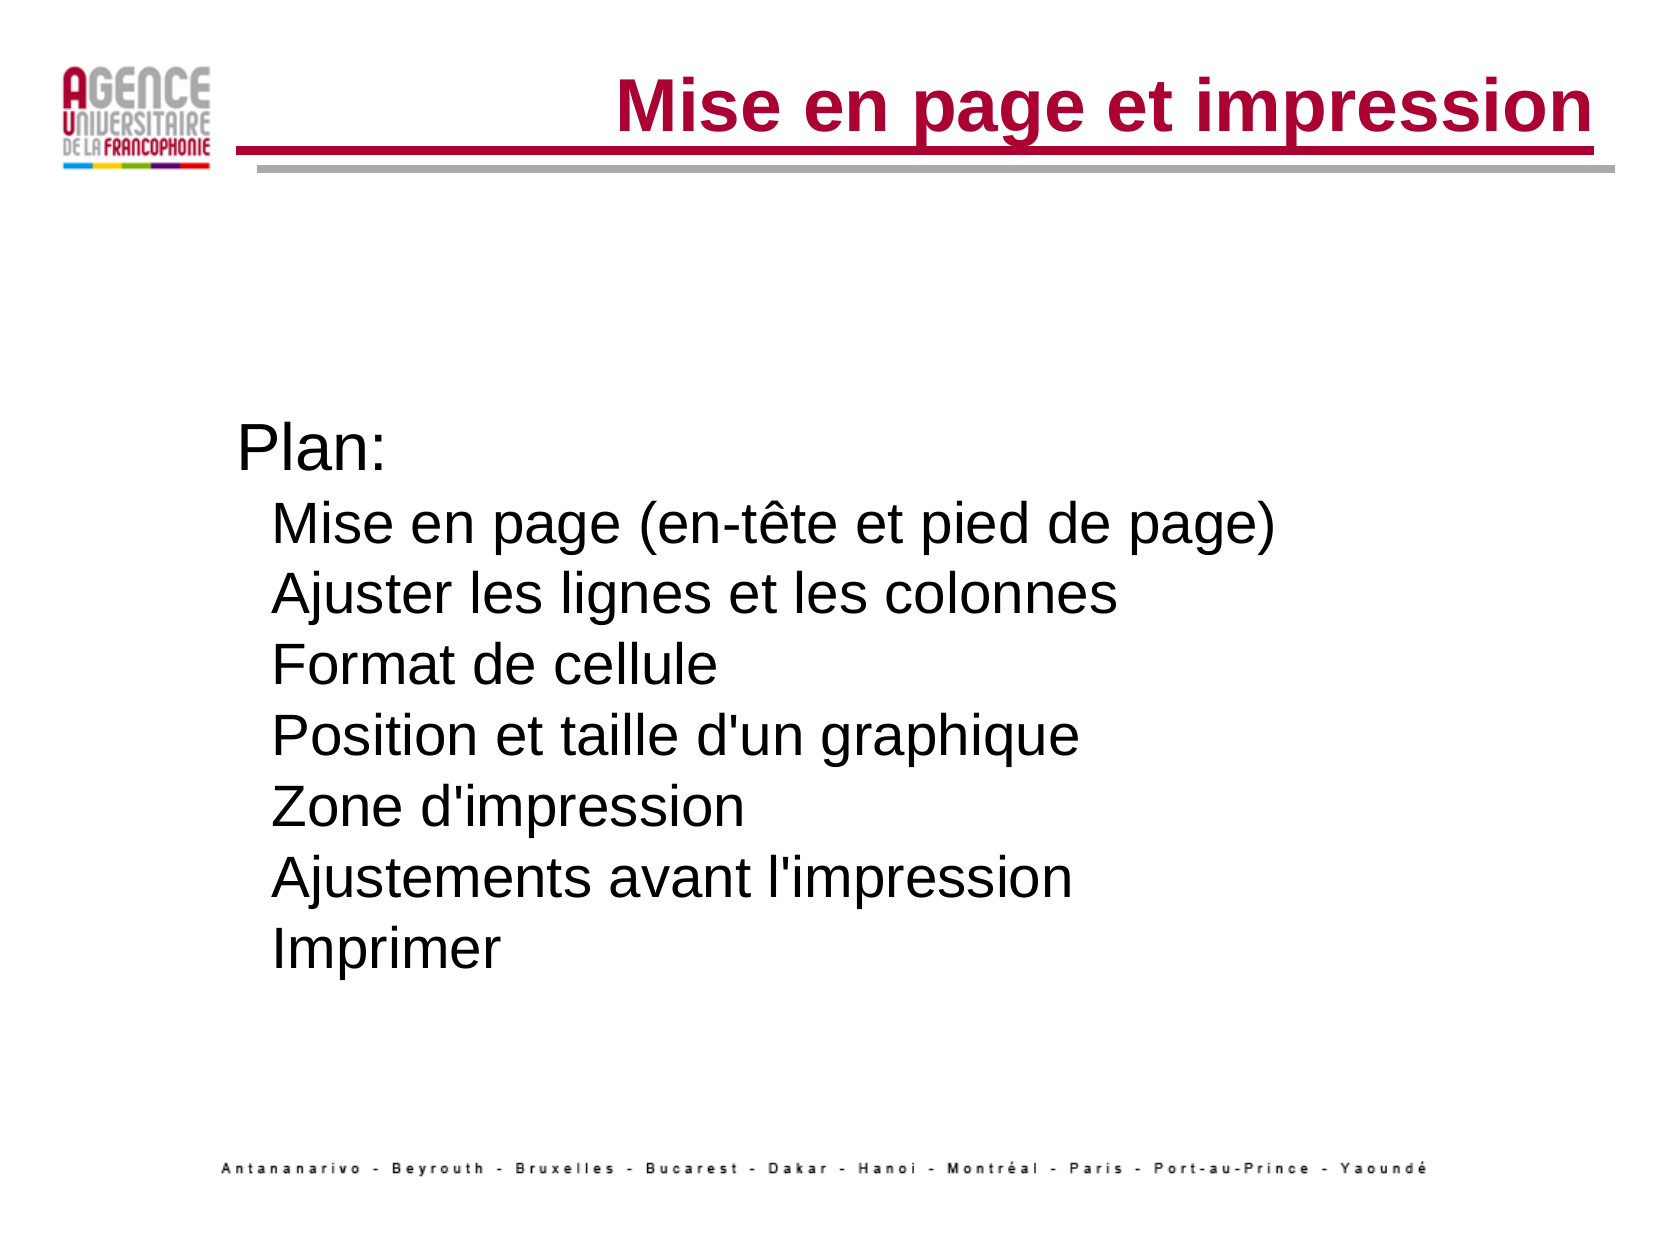

# Mise en page et impression
Plan:
Mise en page (en-tête et pied de page)
Ajuster les lignes et les colonnes
Format de cellule
Position et taille d'un graphique
Zone d'impression
Ajustements avant l'impression
Imprimer